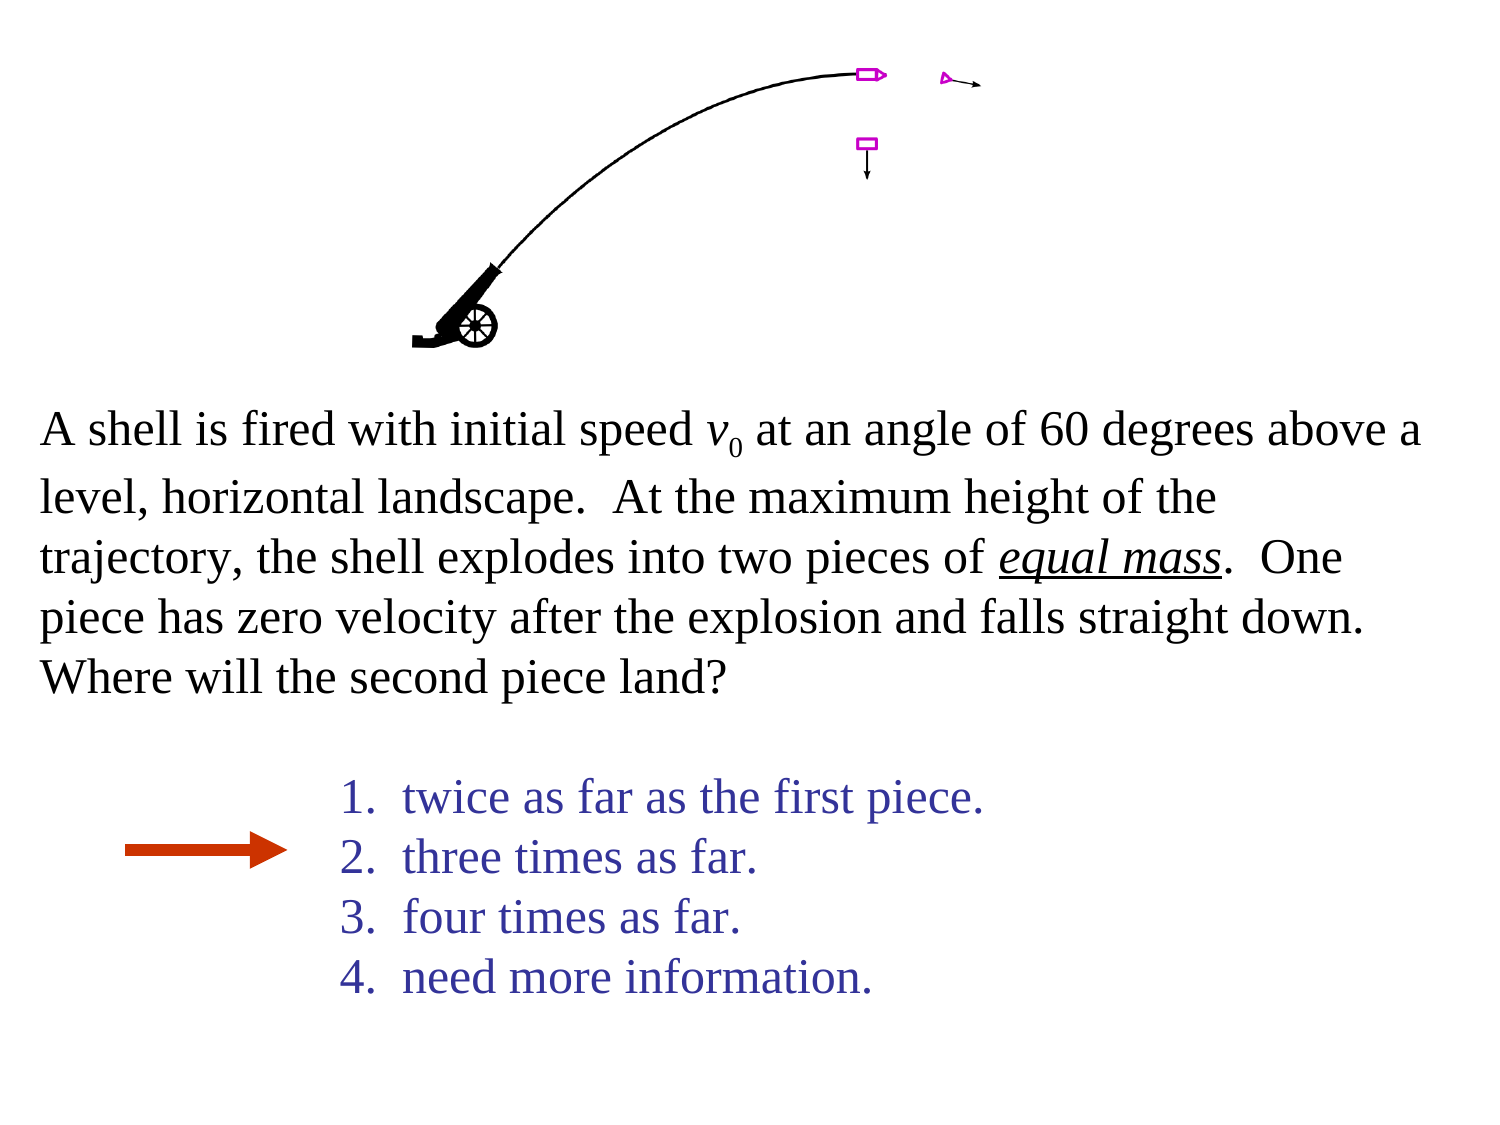

A shell is fired with initial speed v0 at an angle of 60 degrees above a level, horizontal landscape. At the maximum height of the trajectory, the shell explodes into two pieces of equal mass. One piece has zero velocity after the explosion and falls straight down. Where will the second piece land?
		1. twice as far as the first piece.
		2. three times as far.
		3. four times as far.
		4. need more information.